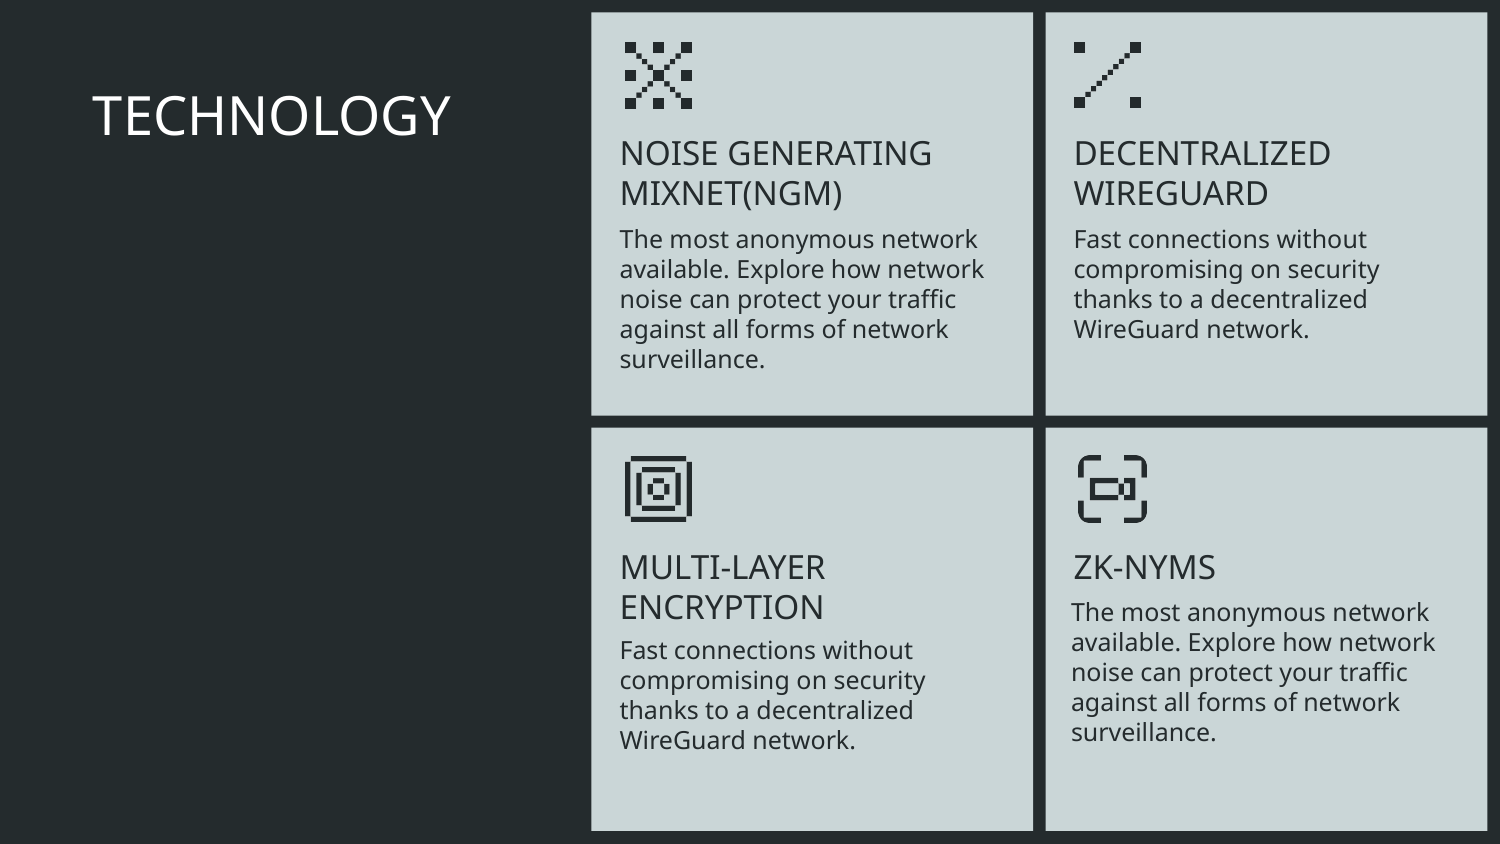

TECHNOLOGY
NOISE GENERATING MIXNET(NGM)
DECENTRALIZED WIREGUARD
The most anonymous network available. Explore how network noise can protect your traffic against all forms of network surveillance.
Fast connections without compromising on security thanks to a decentralized WireGuard network.
MULTI-LAYER ENCRYPTION
ZK-NYMS
The most anonymous network available. Explore how network noise can protect your traffic against all forms of network surveillance.
Fast connections without compromising on security thanks to a decentralized WireGuard network.